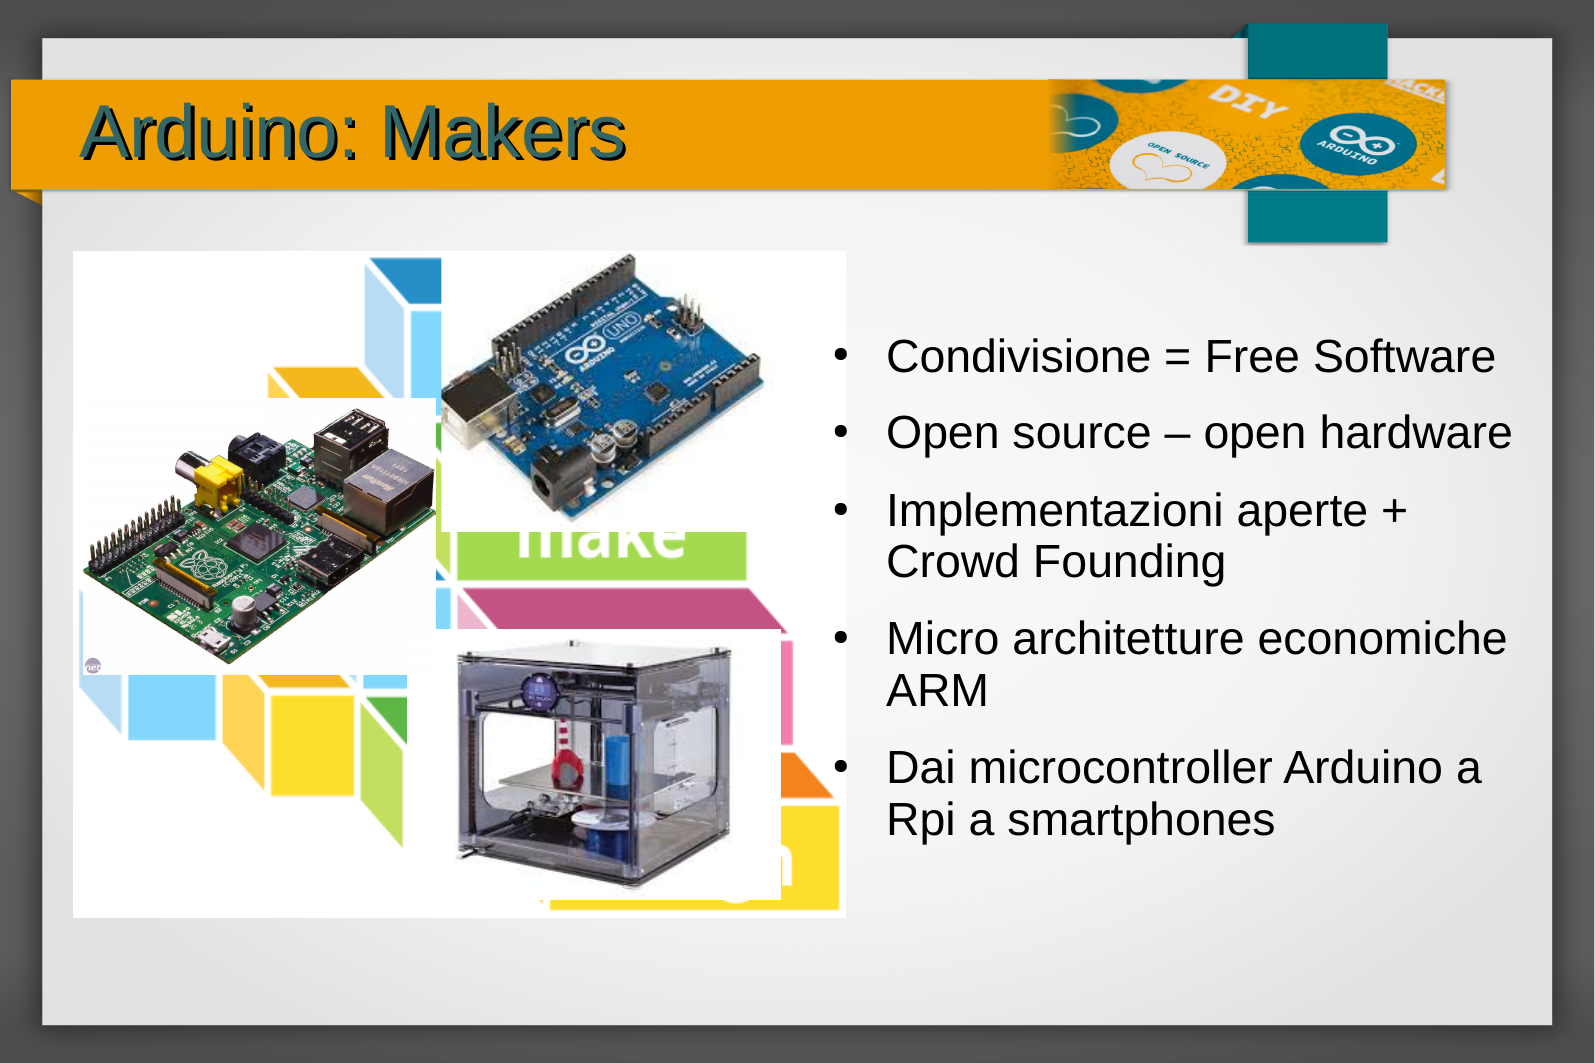

# Arduino: Makers
Condivisione = Free Software
Open source – open hardware
Implementazioni aperte + Crowd Founding
Micro architetture economiche ARM
Dai microcontroller Arduino a Rpi a smartphones